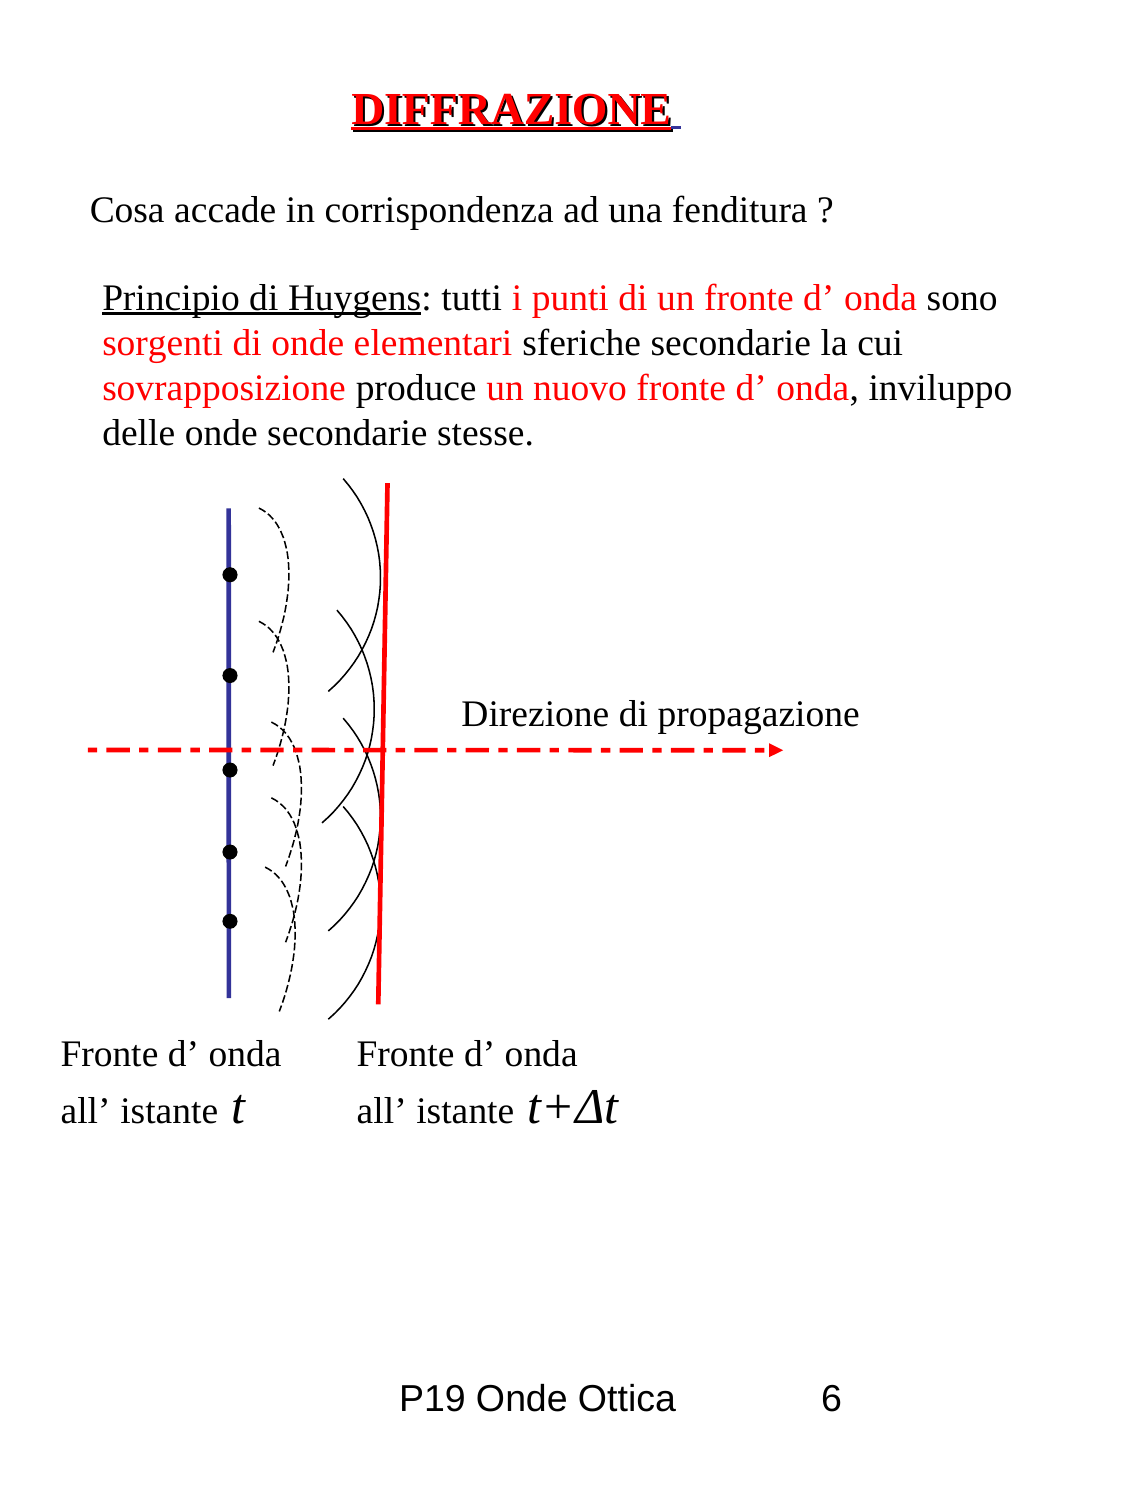

DIFFRAZIONE
Cosa accade in corrispondenza ad una fenditura ?
Principio di Huygens: tutti i punti di un fronte d’ onda sono
sorgenti di onde elementari sferiche secondarie la cui
sovrapposizione produce un nuovo fronte d’ onda, inviluppo
delle onde secondarie stesse.
Direzione di propagazione
Fronte d’ onda
all’ istante t
Fronte d’ onda
all’ istante t+Δt
P19 Onde Ottica
6